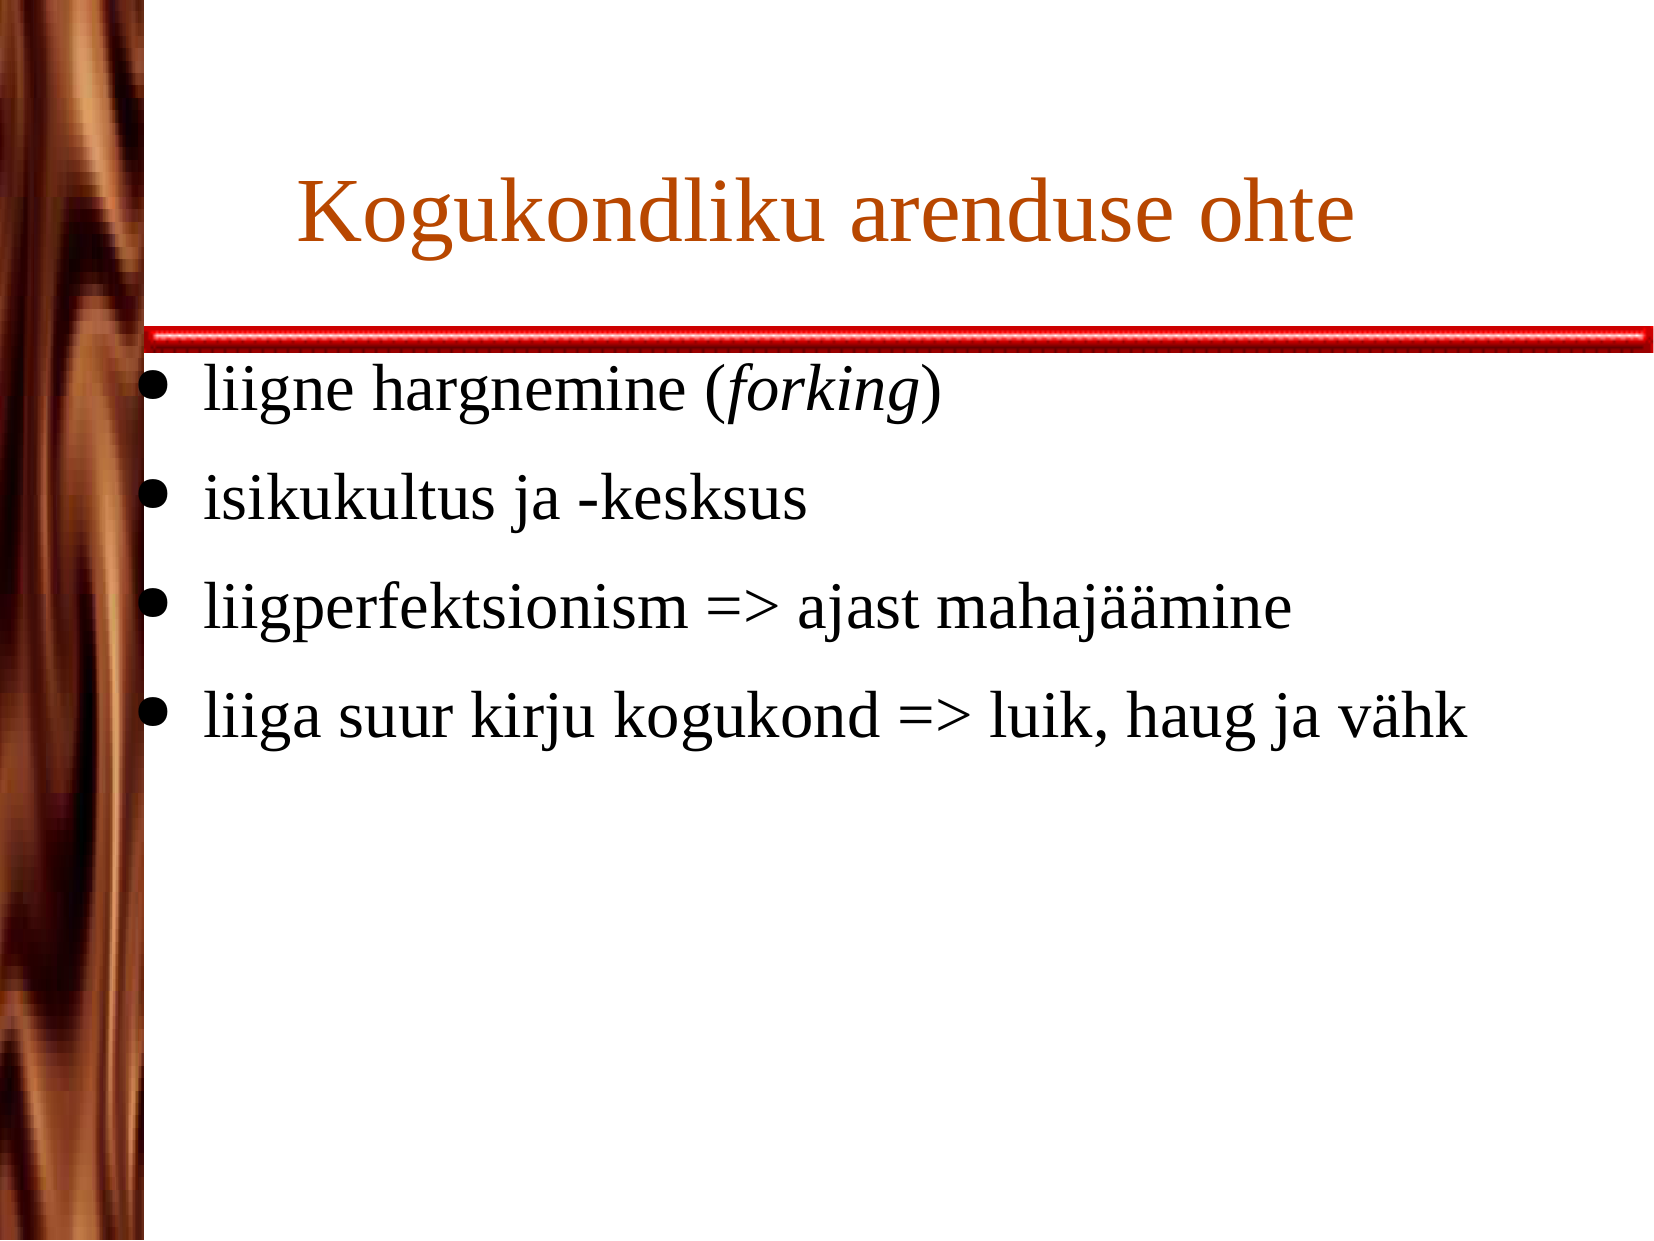

# Kogukondliku arenduse ohte
liigne hargnemine (forking)
isikukultus ja -kesksus
liigperfektsionism => ajast mahajäämine
liiga suur kirju kogukond => luik, haug ja vähk